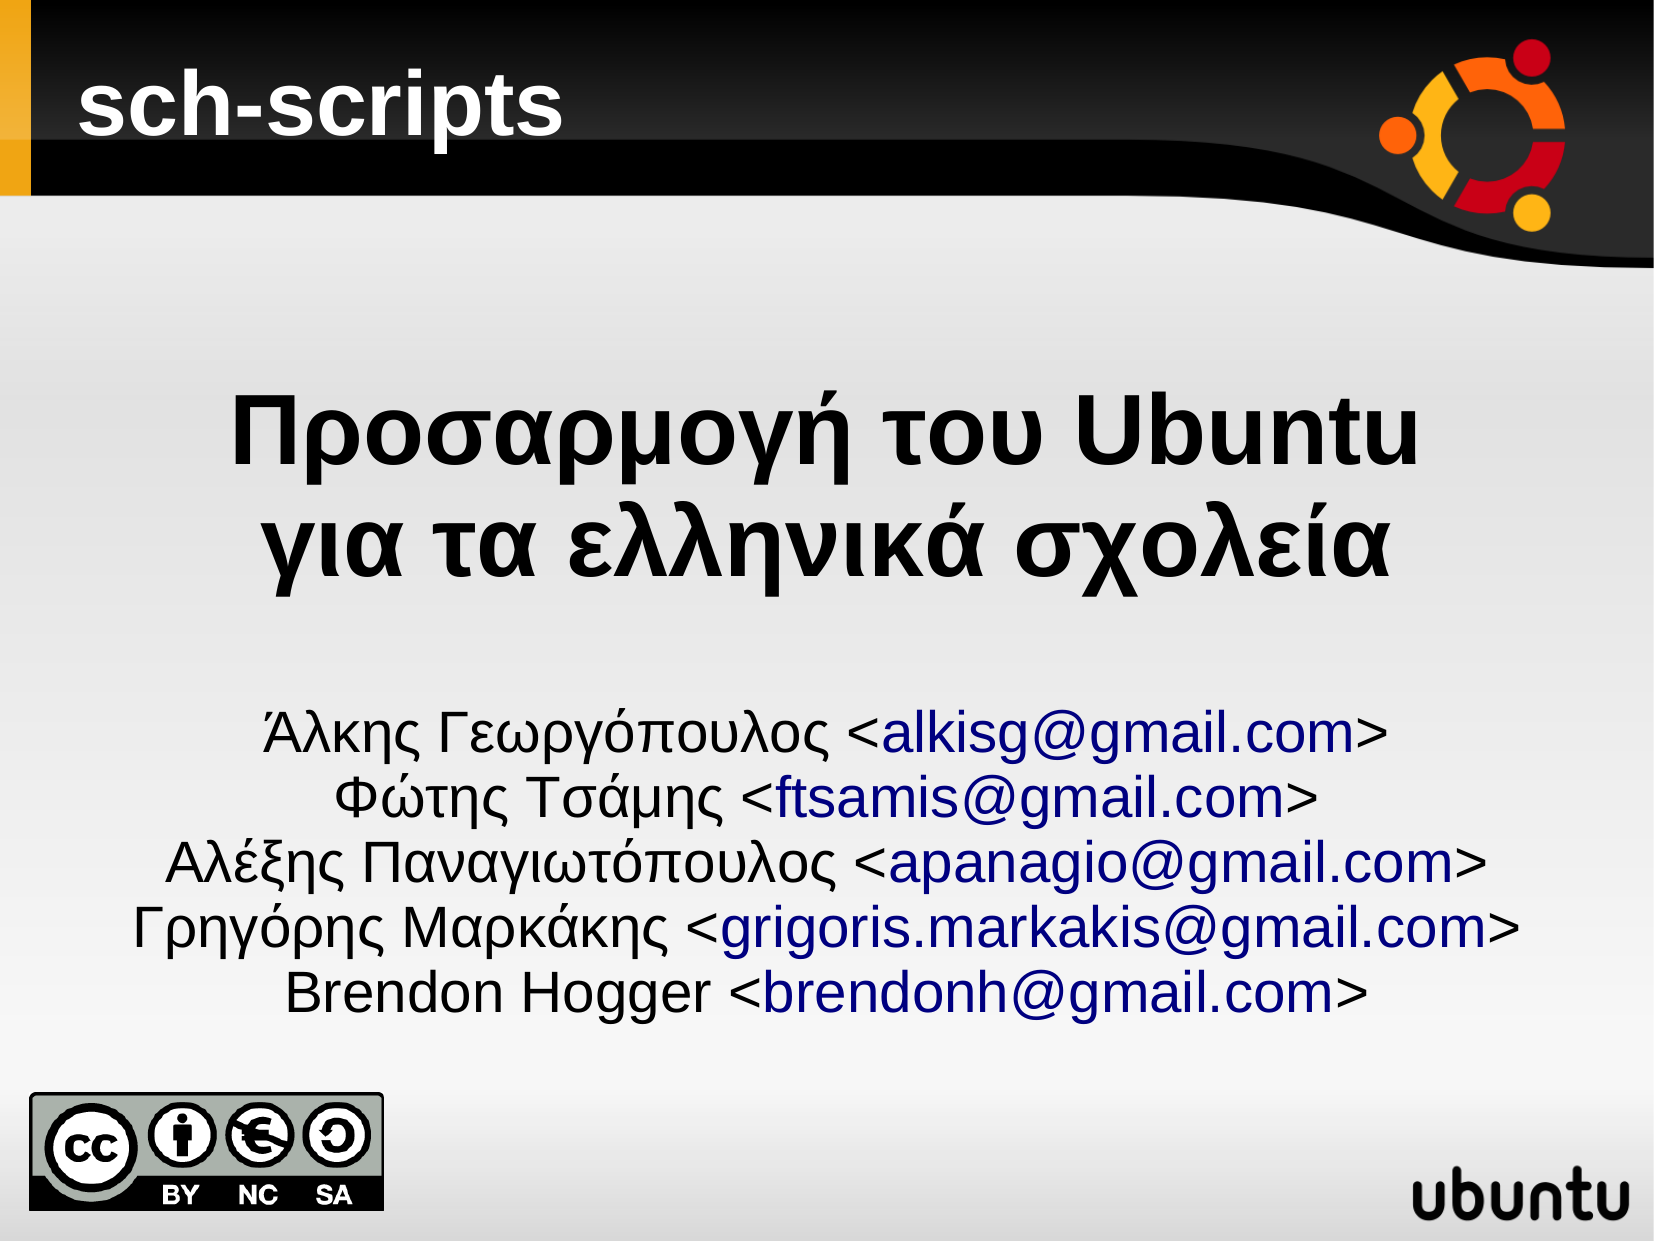

sch-scripts
# Προσαρμογή του Ubuntu για τα ελληνικά σχολεία
Άλκης Γεωργόπουλος <alkisg@gmail.com>
Φώτης Τσάμης <ftsamis@gmail.com>
Αλέξης Παναγιωτόπουλος <apanagio@gmail.com>
Γρηγόρης Μαρκάκης <grigoris.markakis@gmail.com>
Brendon Hogger <brendonh@gmail.com>